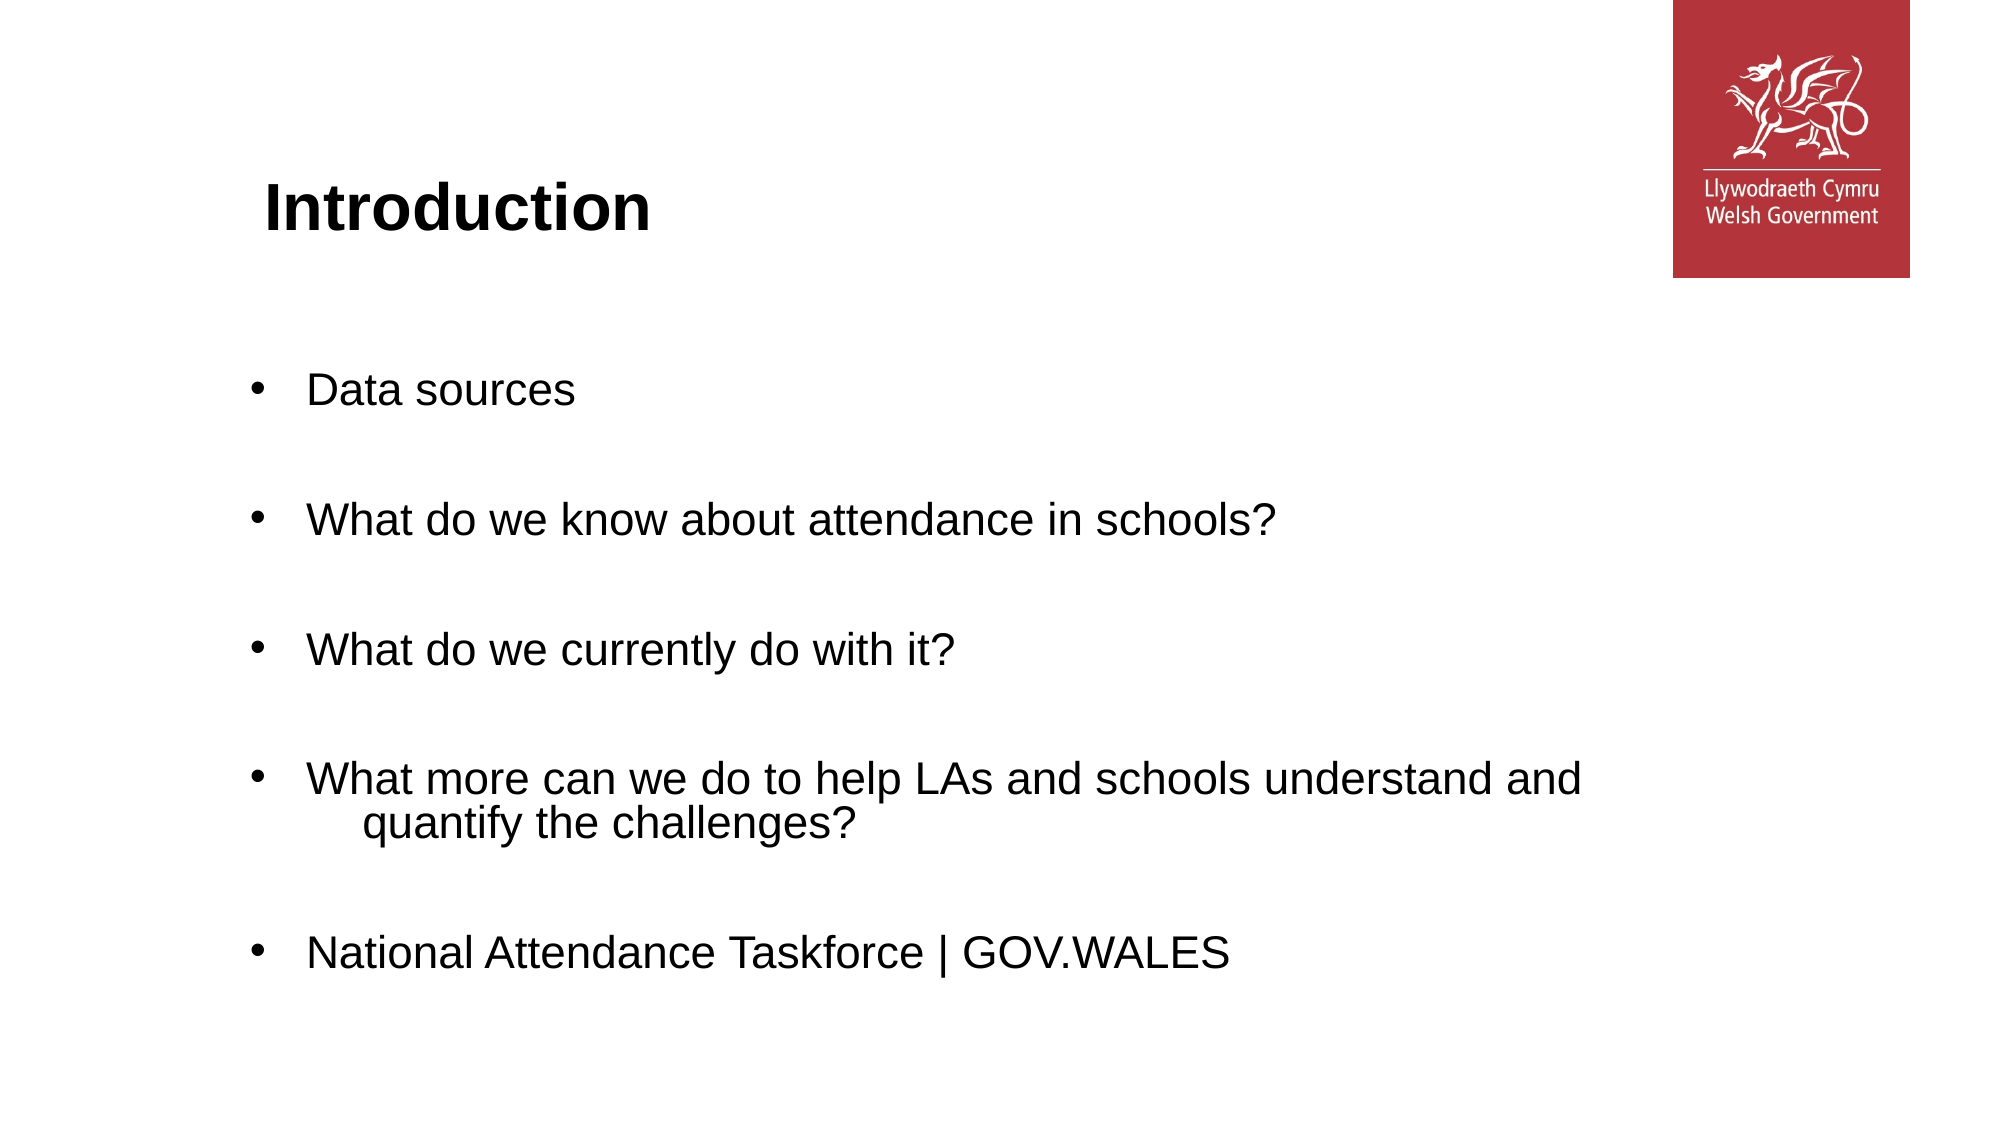

Introduction
# Data sources
What do we know about attendance in schools?
What do we currently do with it?
What more can we do to help LAs and schools understand and quantify the challenges?
National Attendance Taskforce | GOV.WALES